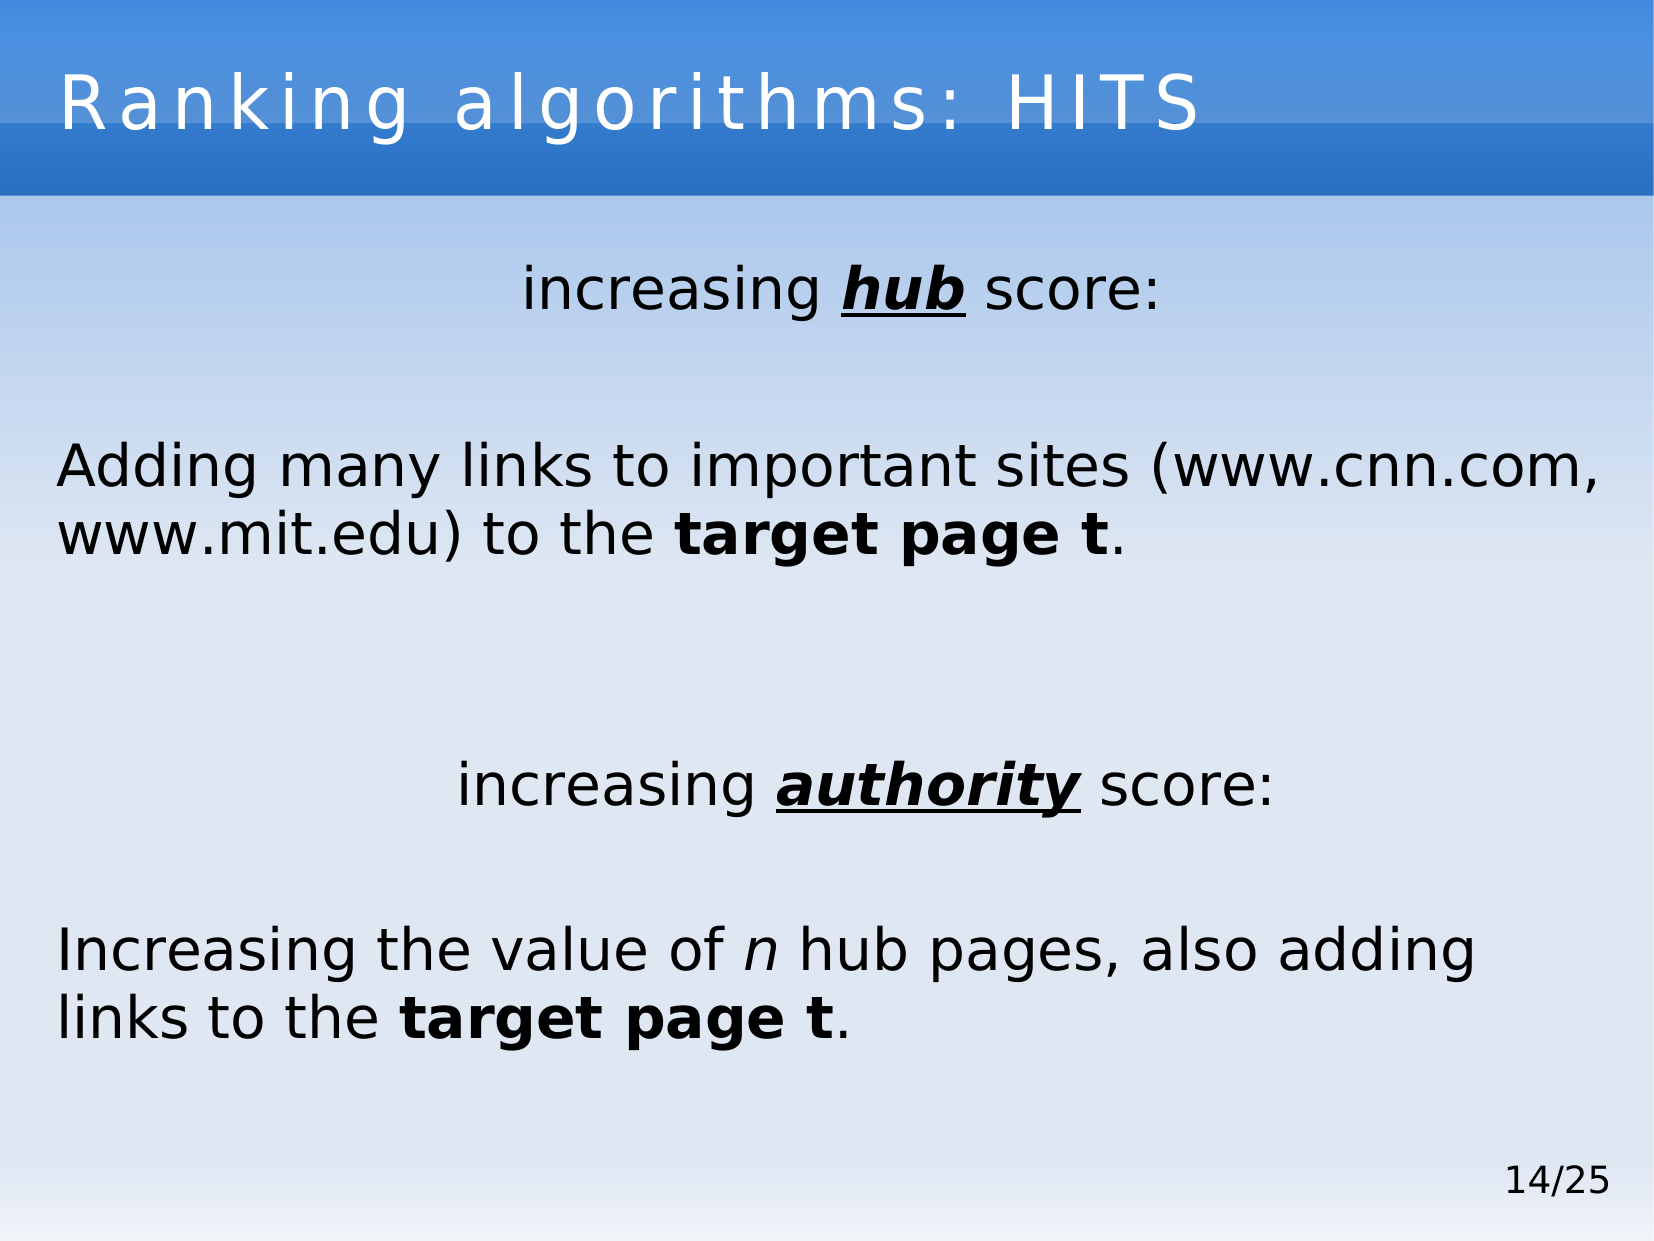

# Ranking algorithms: HITS
increasing hub score:
Adding many links to important sites (www.cnn.com, www.mit.edu) to the target page t.
increasing authority score:
Increasing the value of n hub pages, also adding links to the target page t.
14/25